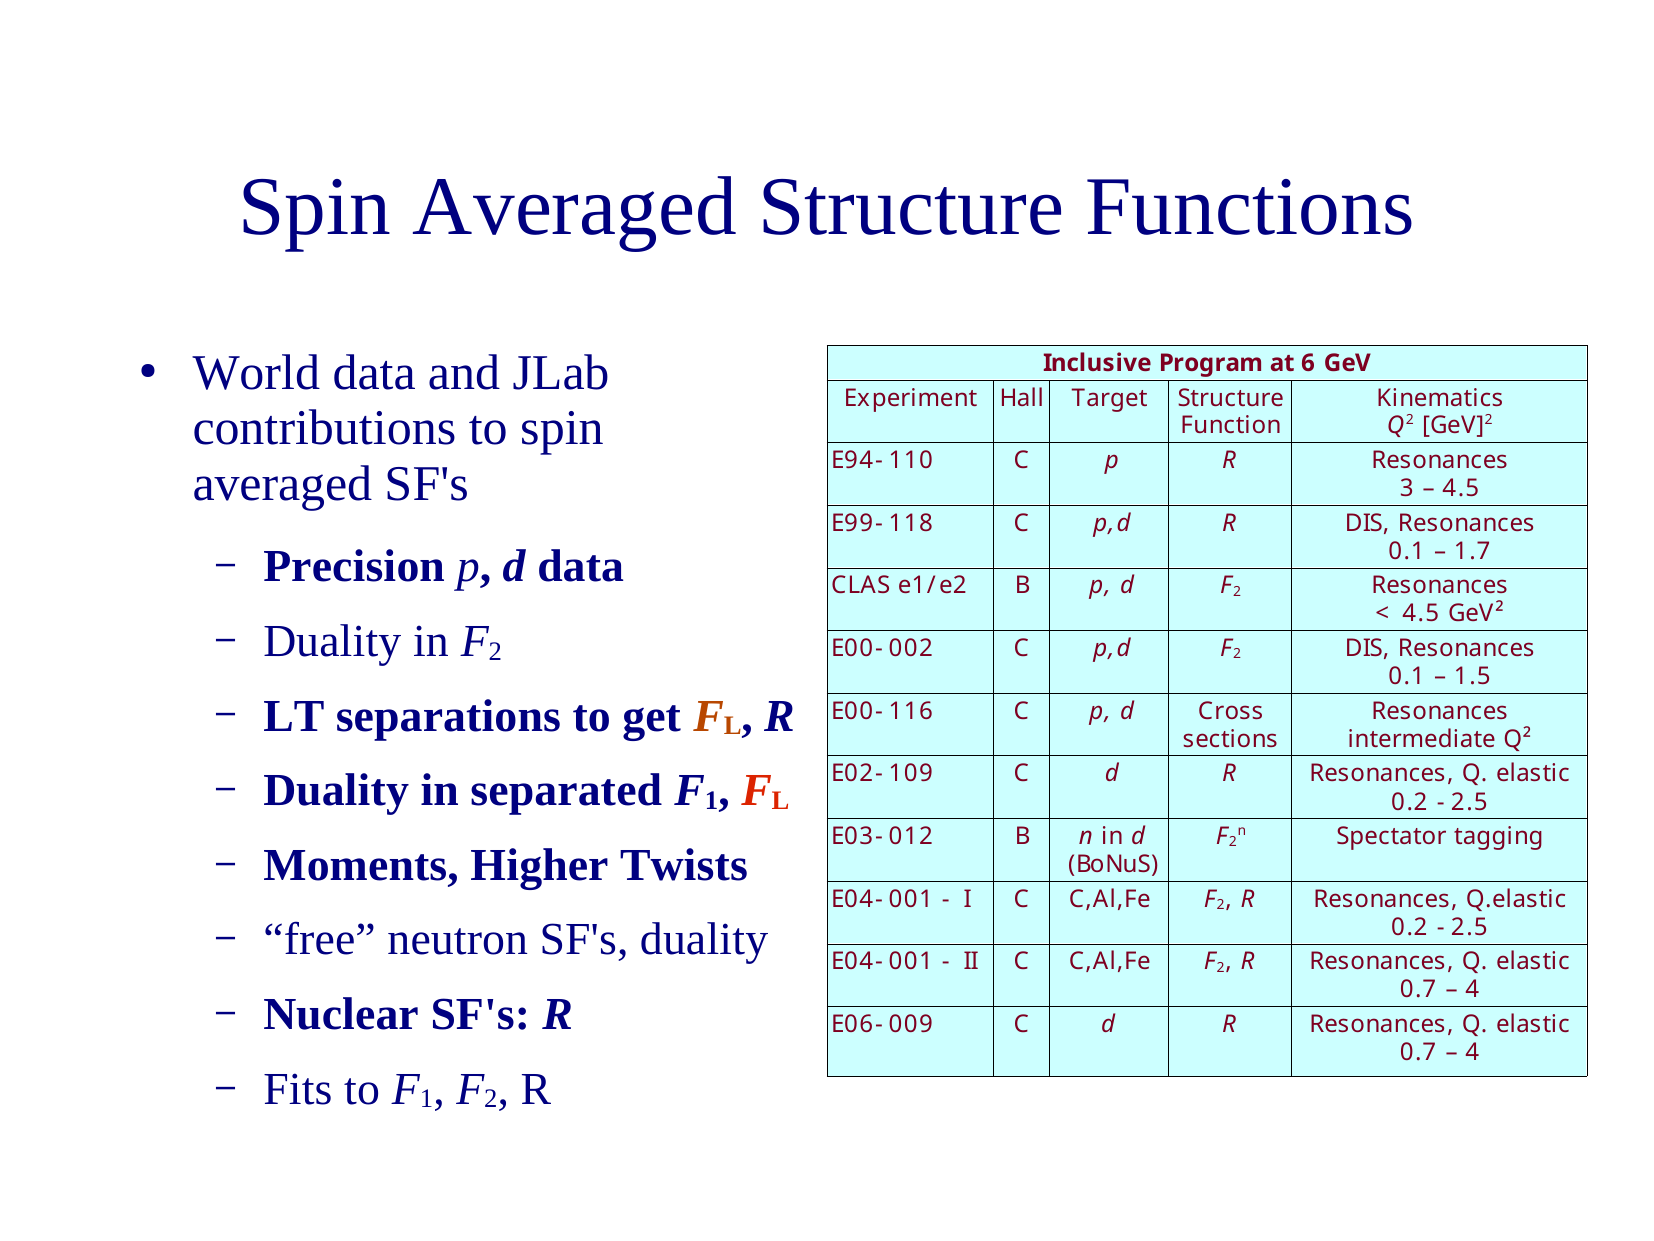

# Spin Averaged Structure Functions
World data and JLab contributions to spin 	averaged SF's
Precision p, d data
Duality in F2
LT separations to get FL, R
Duality in separated F1, FL
Moments, Higher Twists
“free” neutron SF's, duality
Nuclear SF's: R
Fits to F1, F2, R